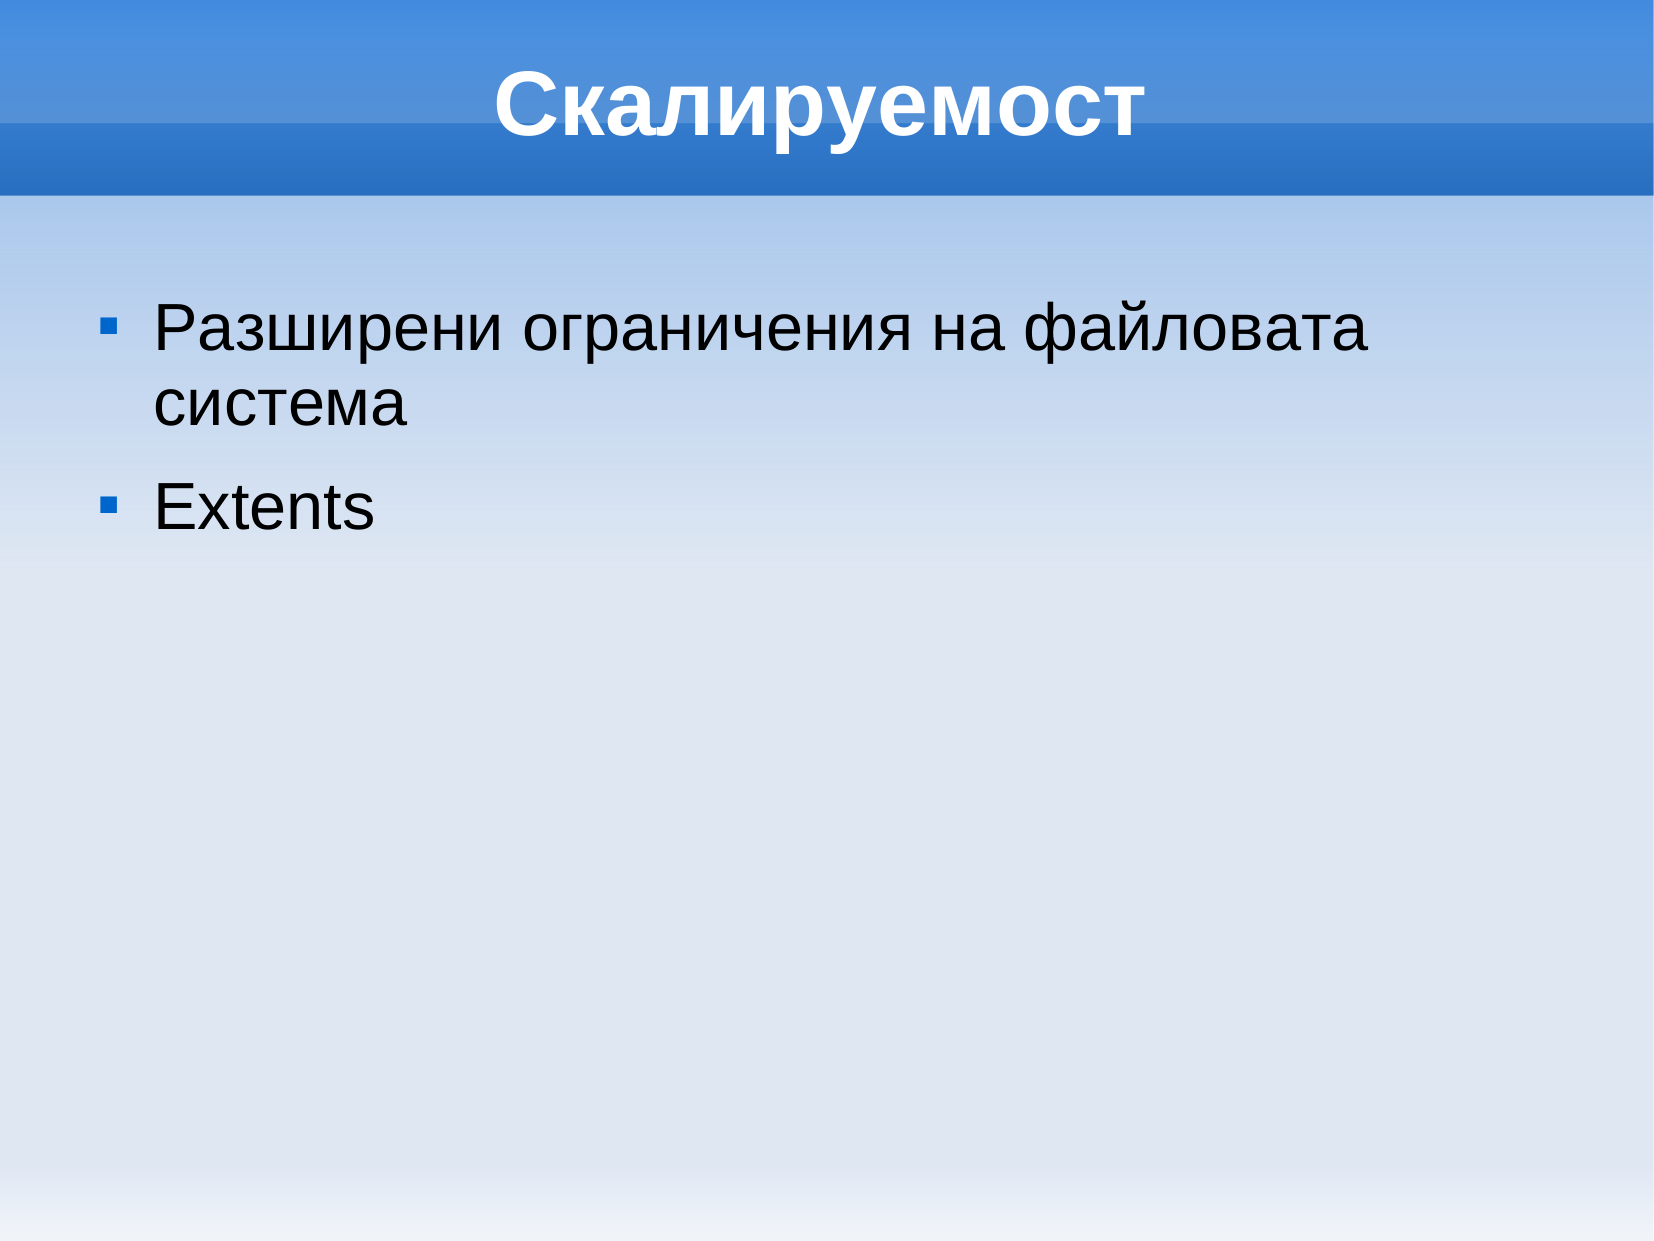

# Скалируемост
Разширени ограничения на файловата система
Extents